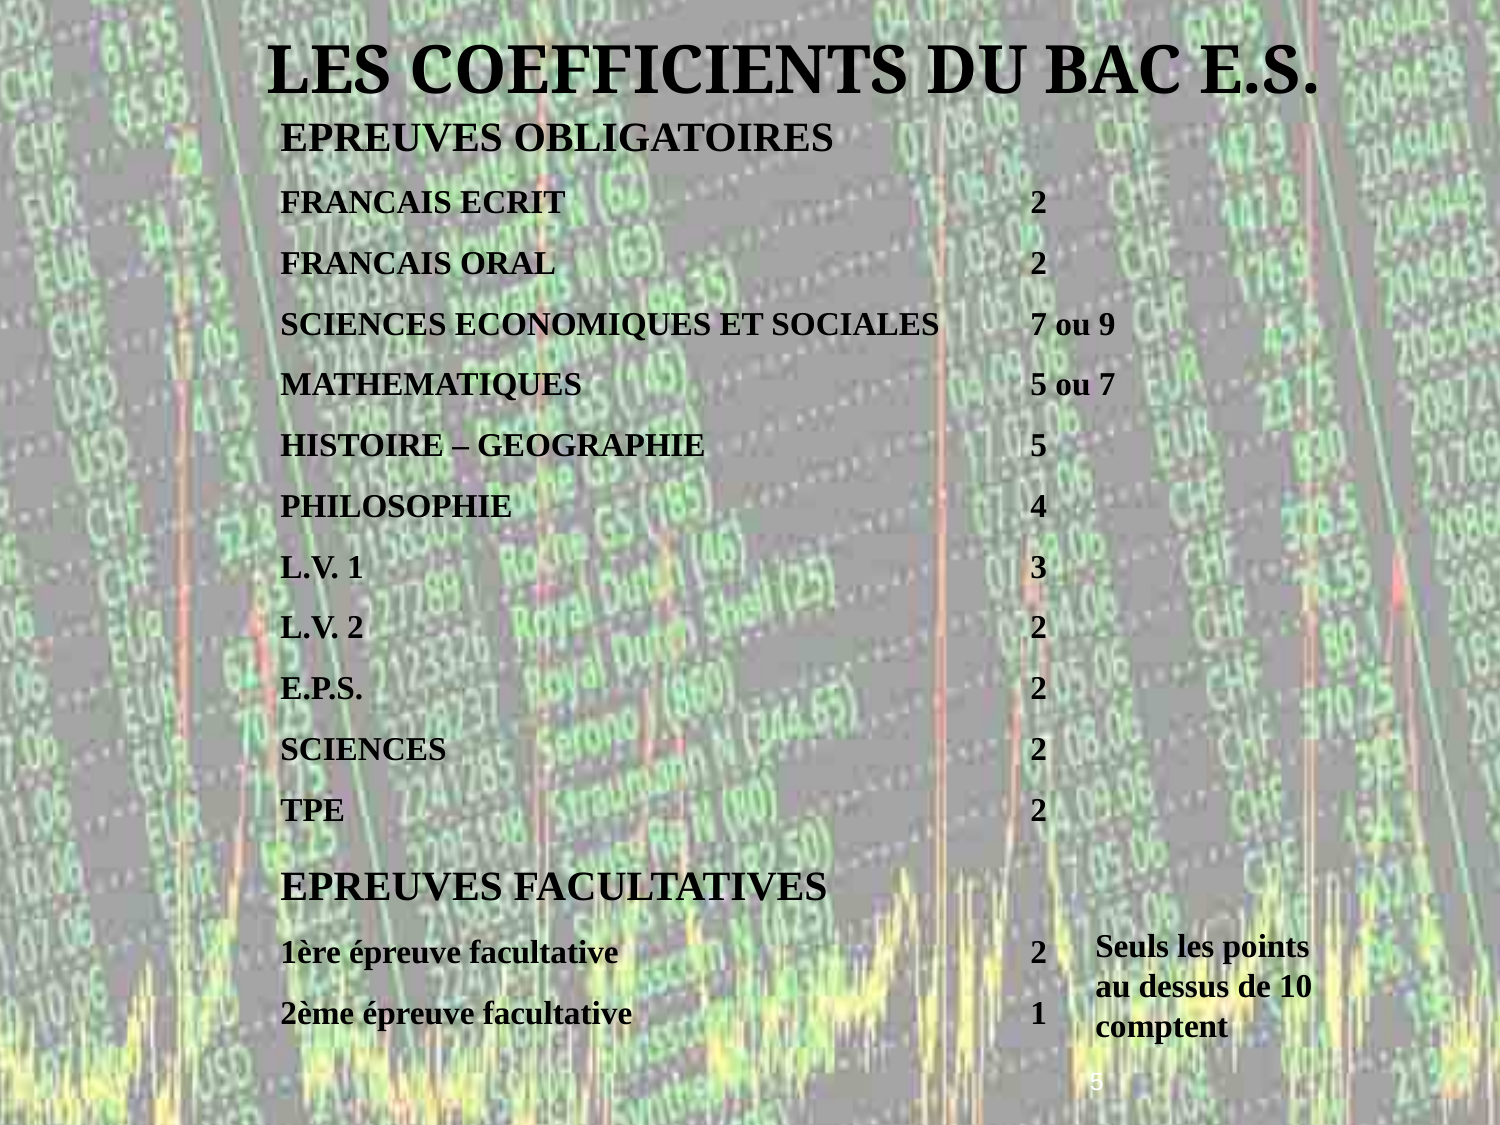

LES COEFFICIENTS DU BAC E.S.
EPREUVES OBLIGATOIRES
FRANCAIS ECRIT 				2
FRANCAIS ORAL				2
SCIENCES ECONOMIQUES ET SOCIALES	7 ou 9
MATHEMATIQUES			5 ou 7
HISTOIRE – GEOGRAPHIE			5
PHILOSOPHIE				4
L.V. 1 					3
L.V. 2 					2
E.P.S.					2
SCIENCES				2
TPE					2
EPREUVES FACULTATIVES
1ère épreuve facultative			2
2ème épreuve facultative			1
Seuls les points au dessus de 10 comptent